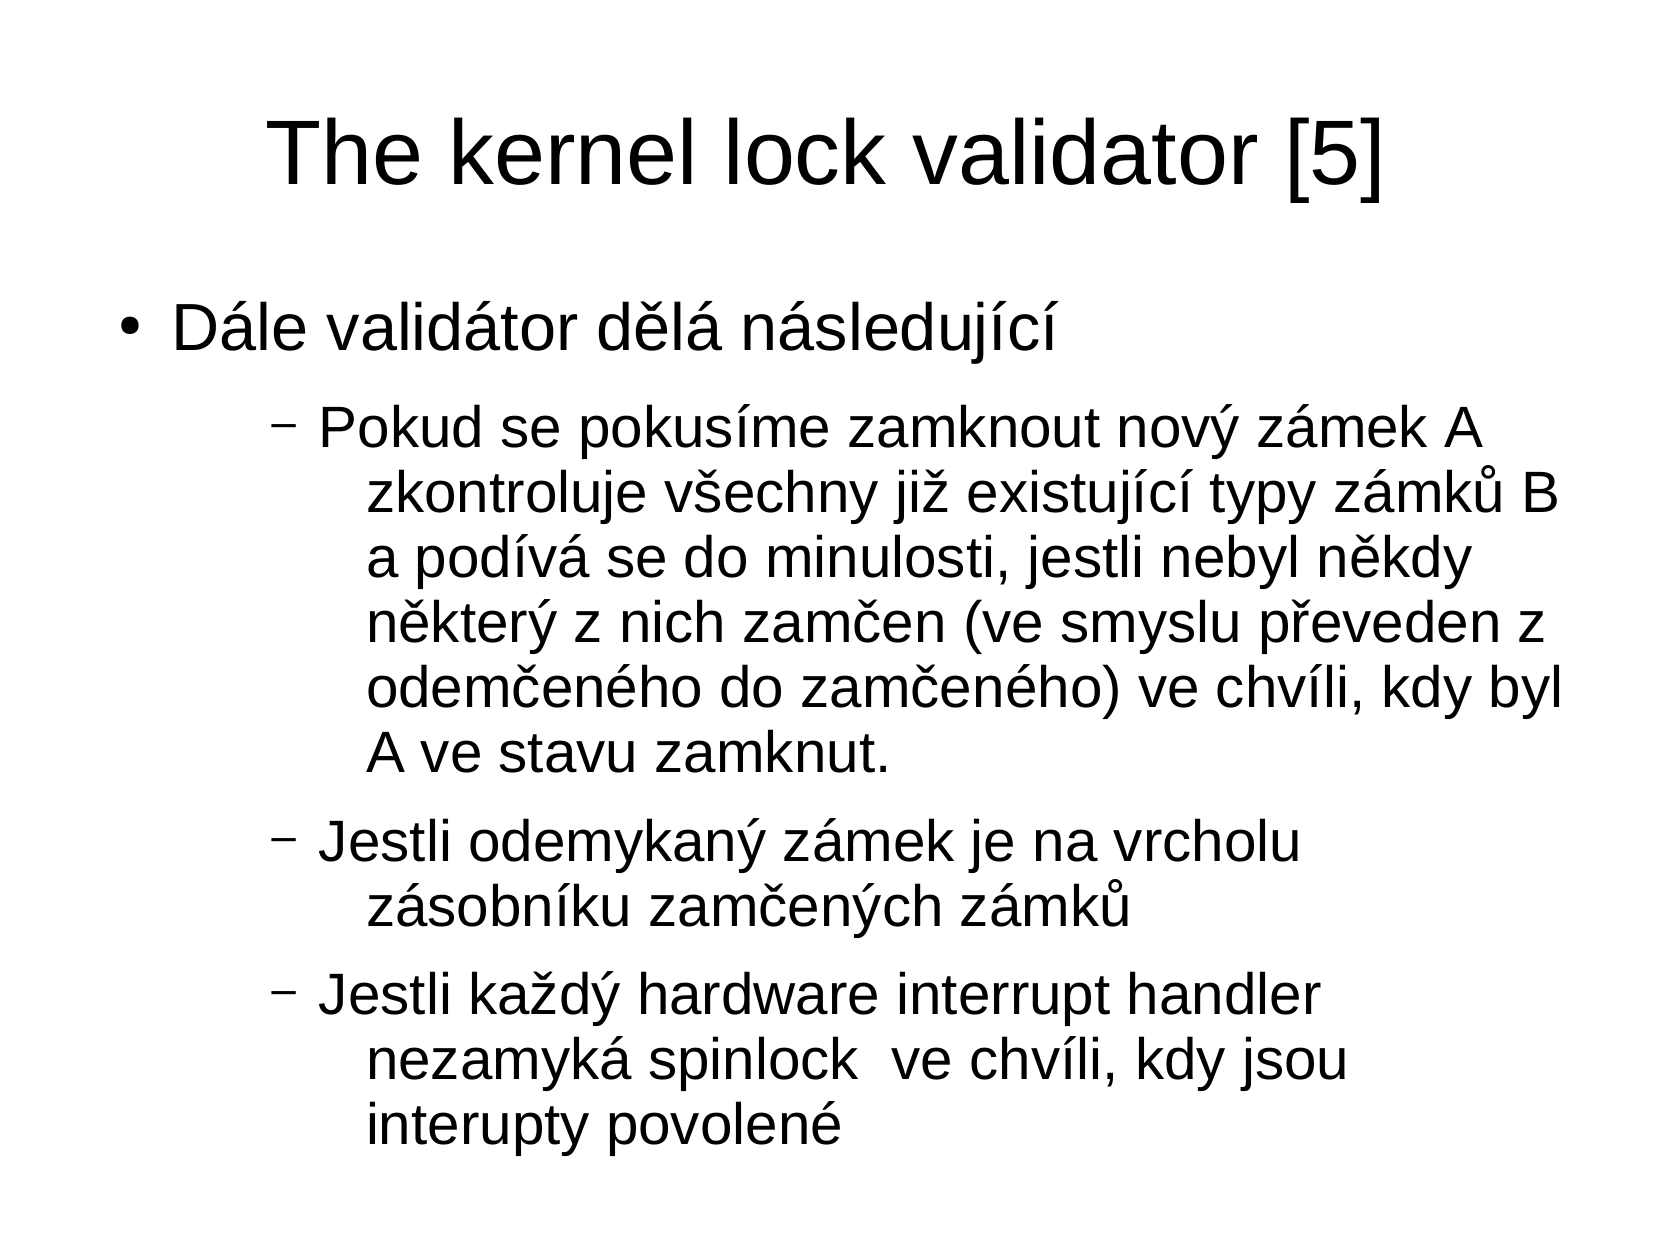

# The kernel lock validator [5]
Dále validátor dělá následující
Pokud se pokusíme zamknout nový zámek A zkontroluje všechny již existující typy zámků B a podívá se do minulosti, jestli nebyl někdy některý z nich zamčen (ve smyslu převeden z odemčeného do zamčeného) ve chvíli, kdy byl A ve stavu zamknut.
Jestli odemykaný zámek je na vrcholu zásobníku zamčených zámků
Jestli každý hardware interrupt handler nezamyká spinlock ve chvíli, kdy jsou interupty povolené